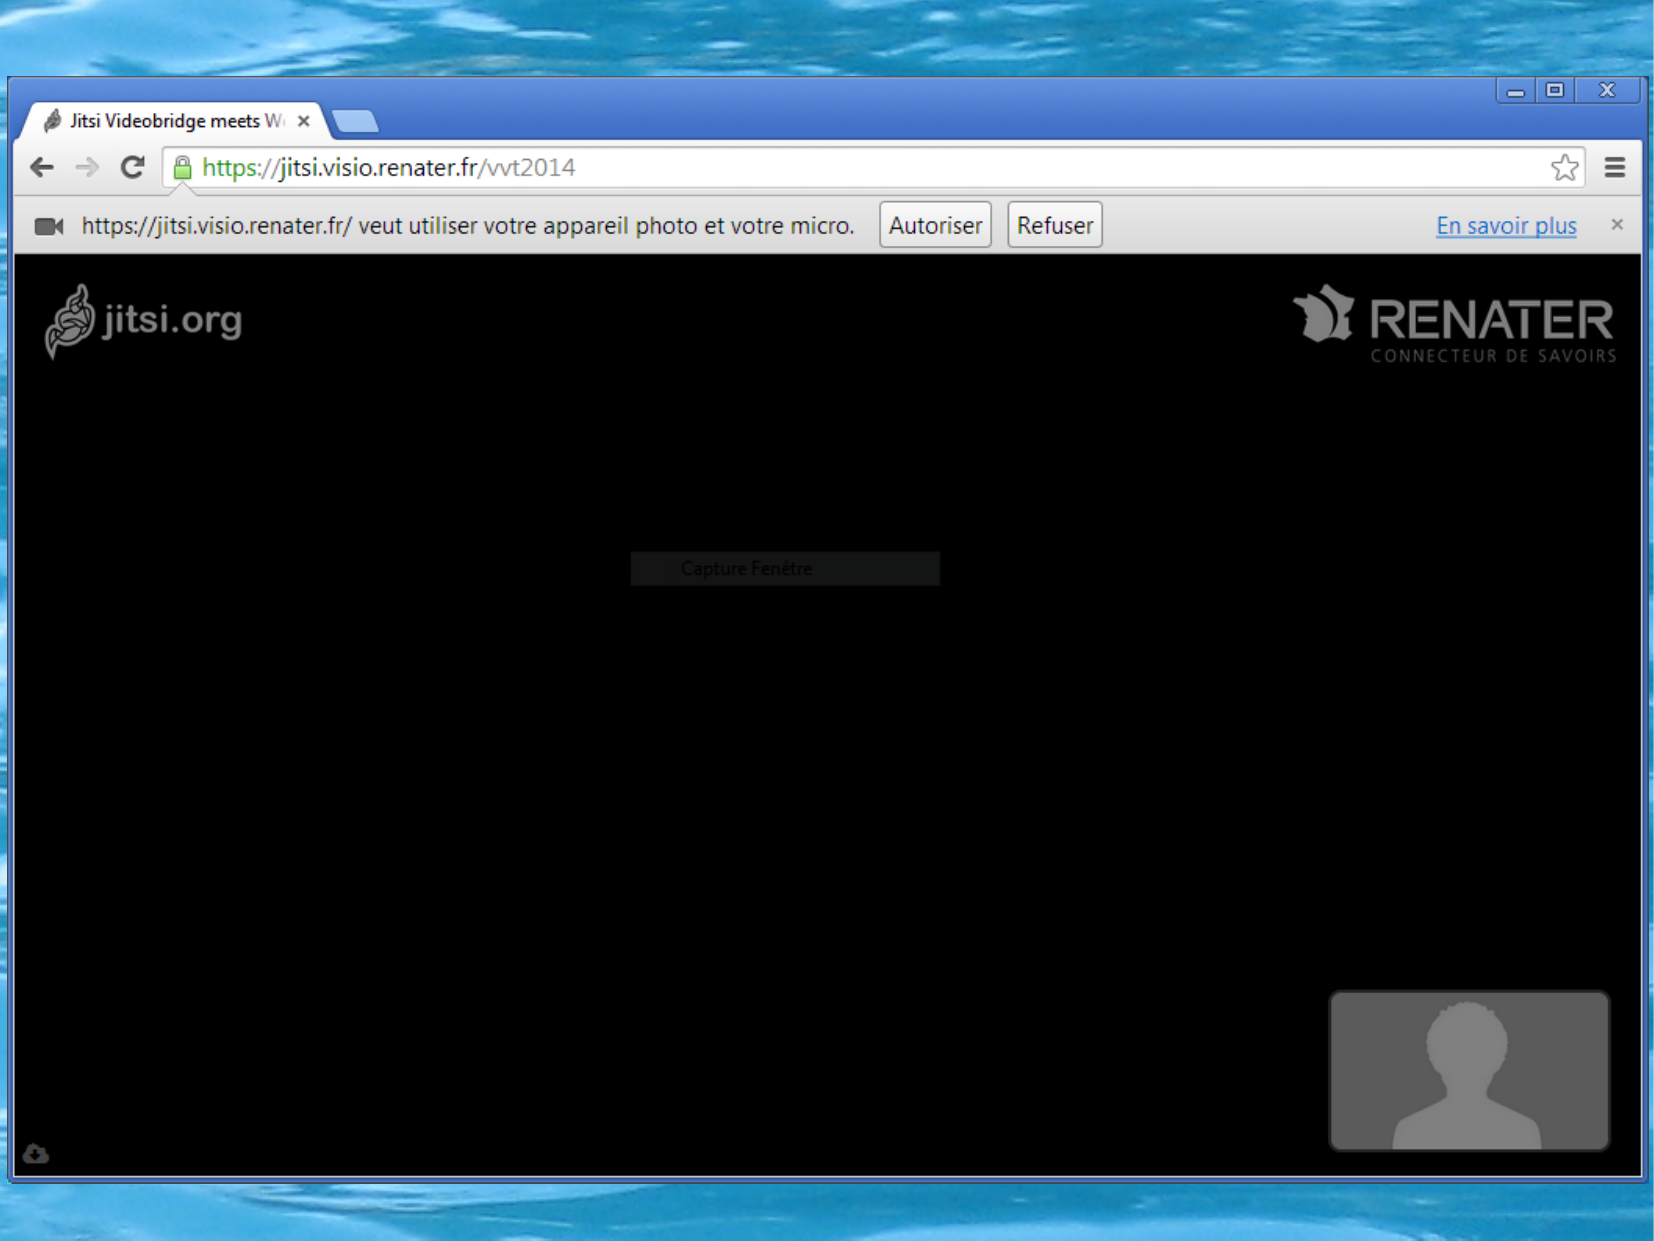

Actu jitsi, un service RENATER. VVT 4 juillet 2014
3